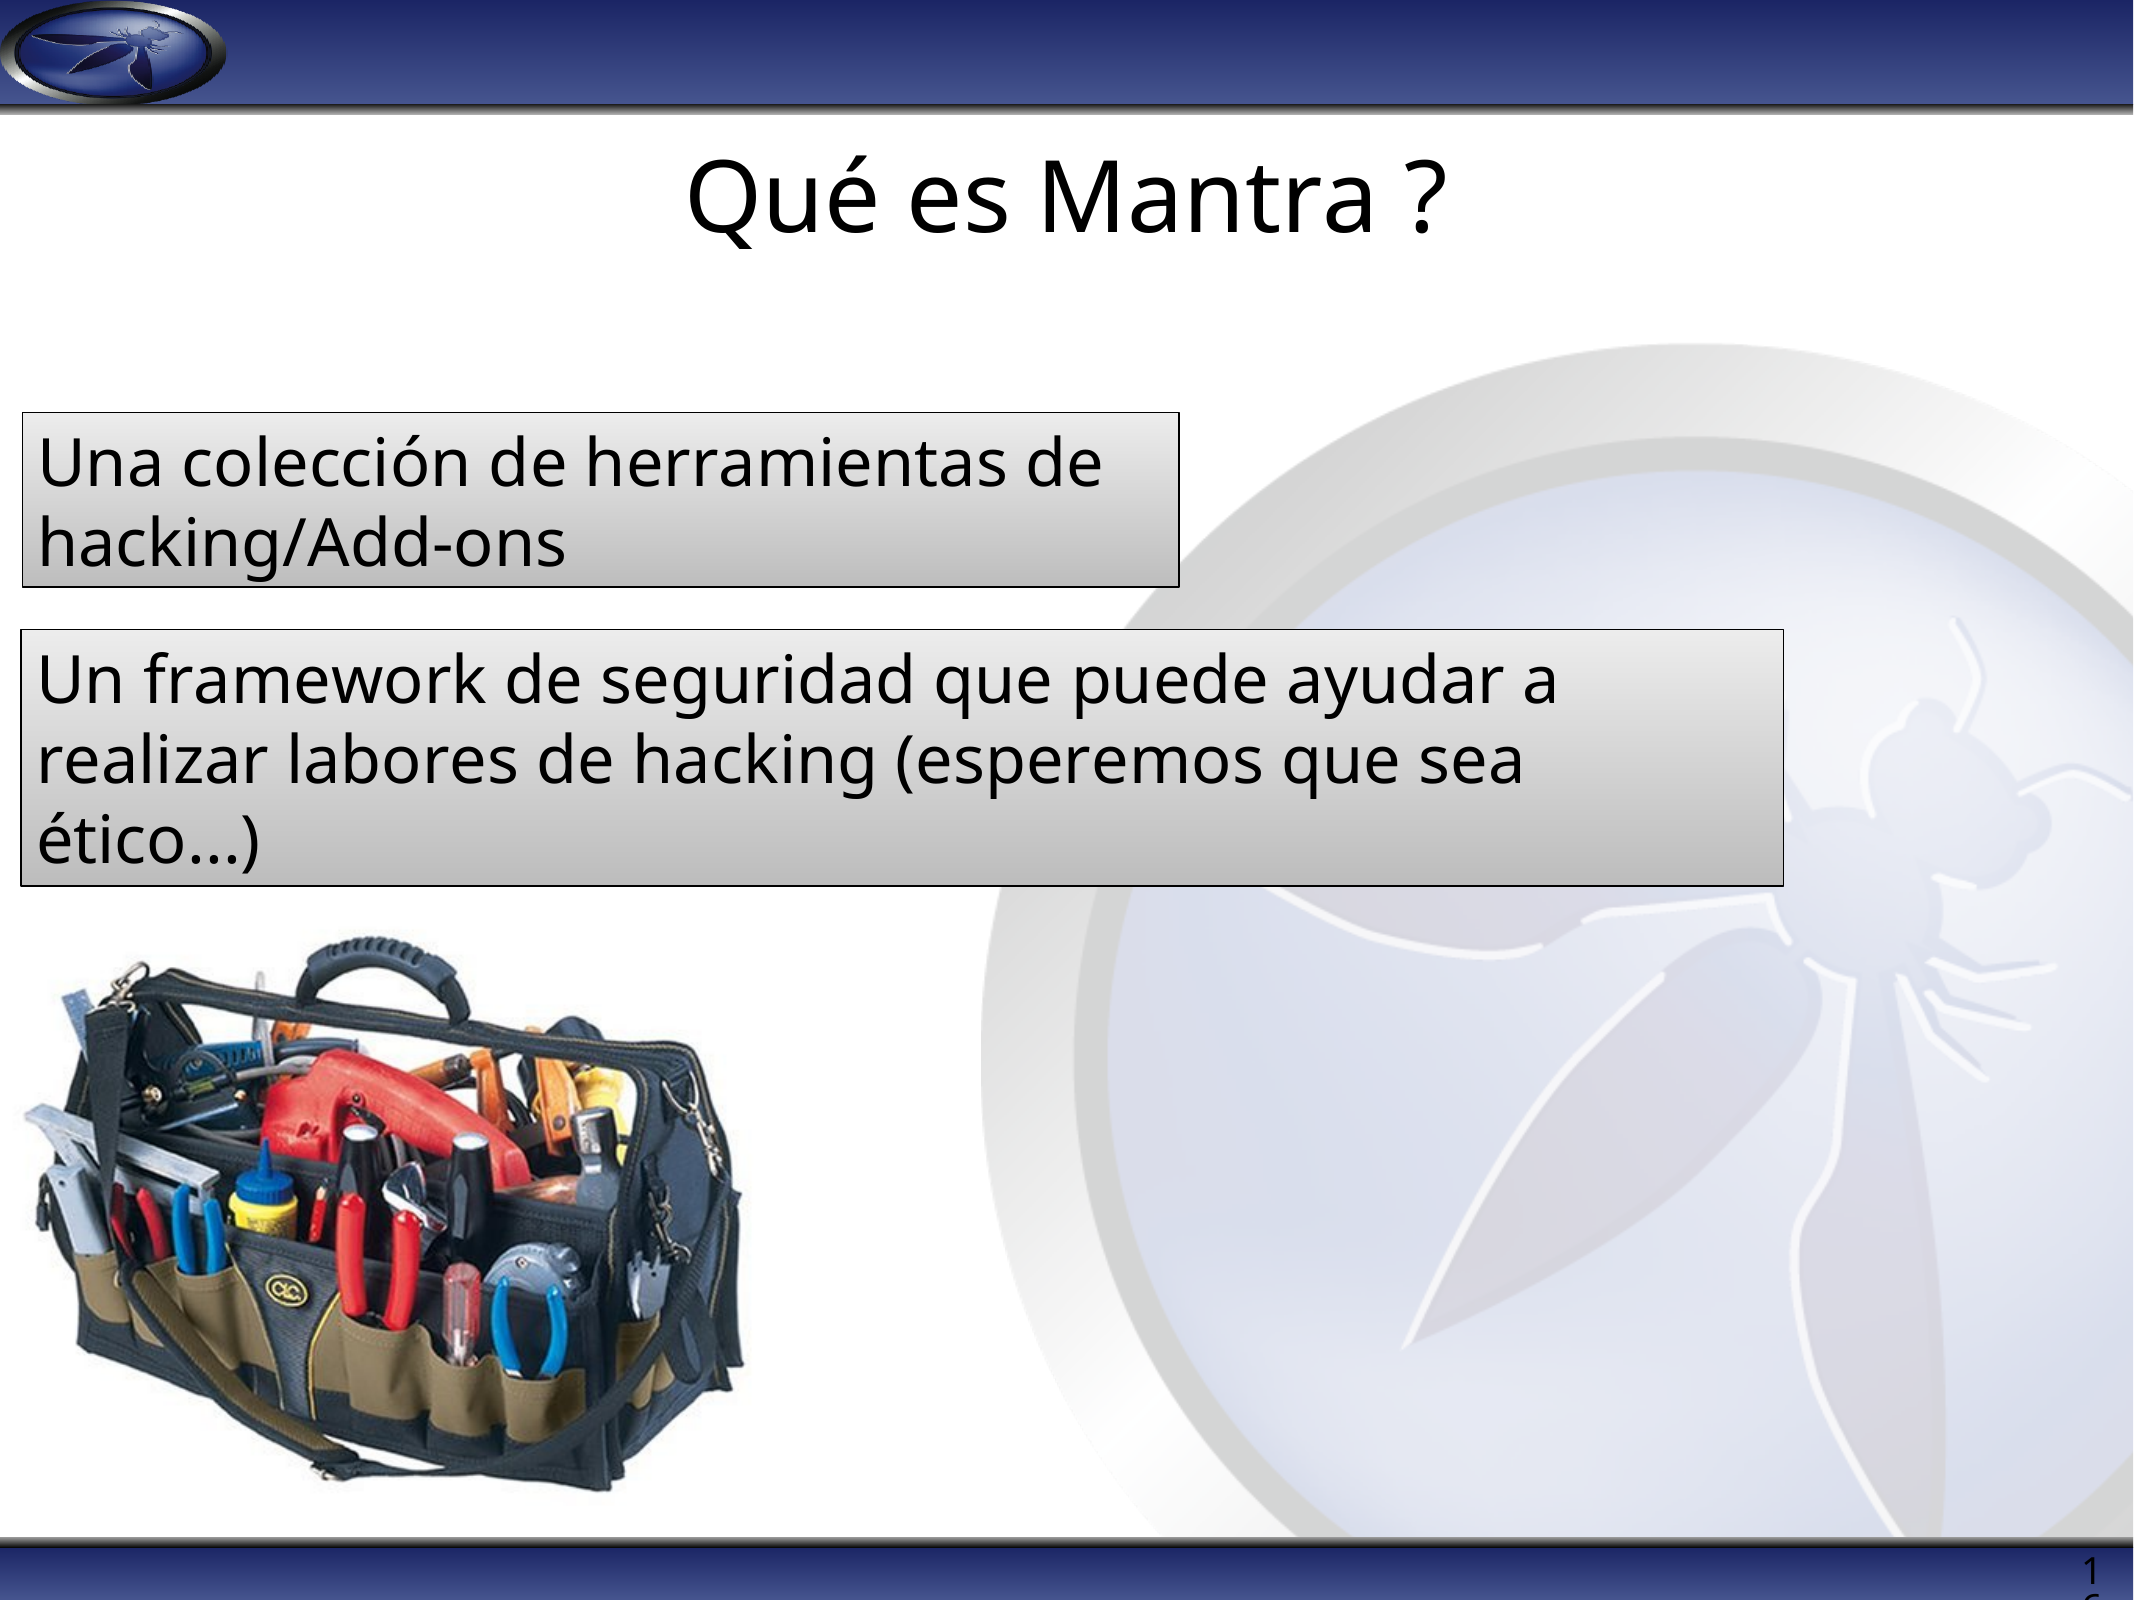

Qué es Mantra ?
Una colección de herramientas de hacking/Add-ons
Un framework de seguridad que puede ayudar a realizar labores de hacking (esperemos que sea ético...)